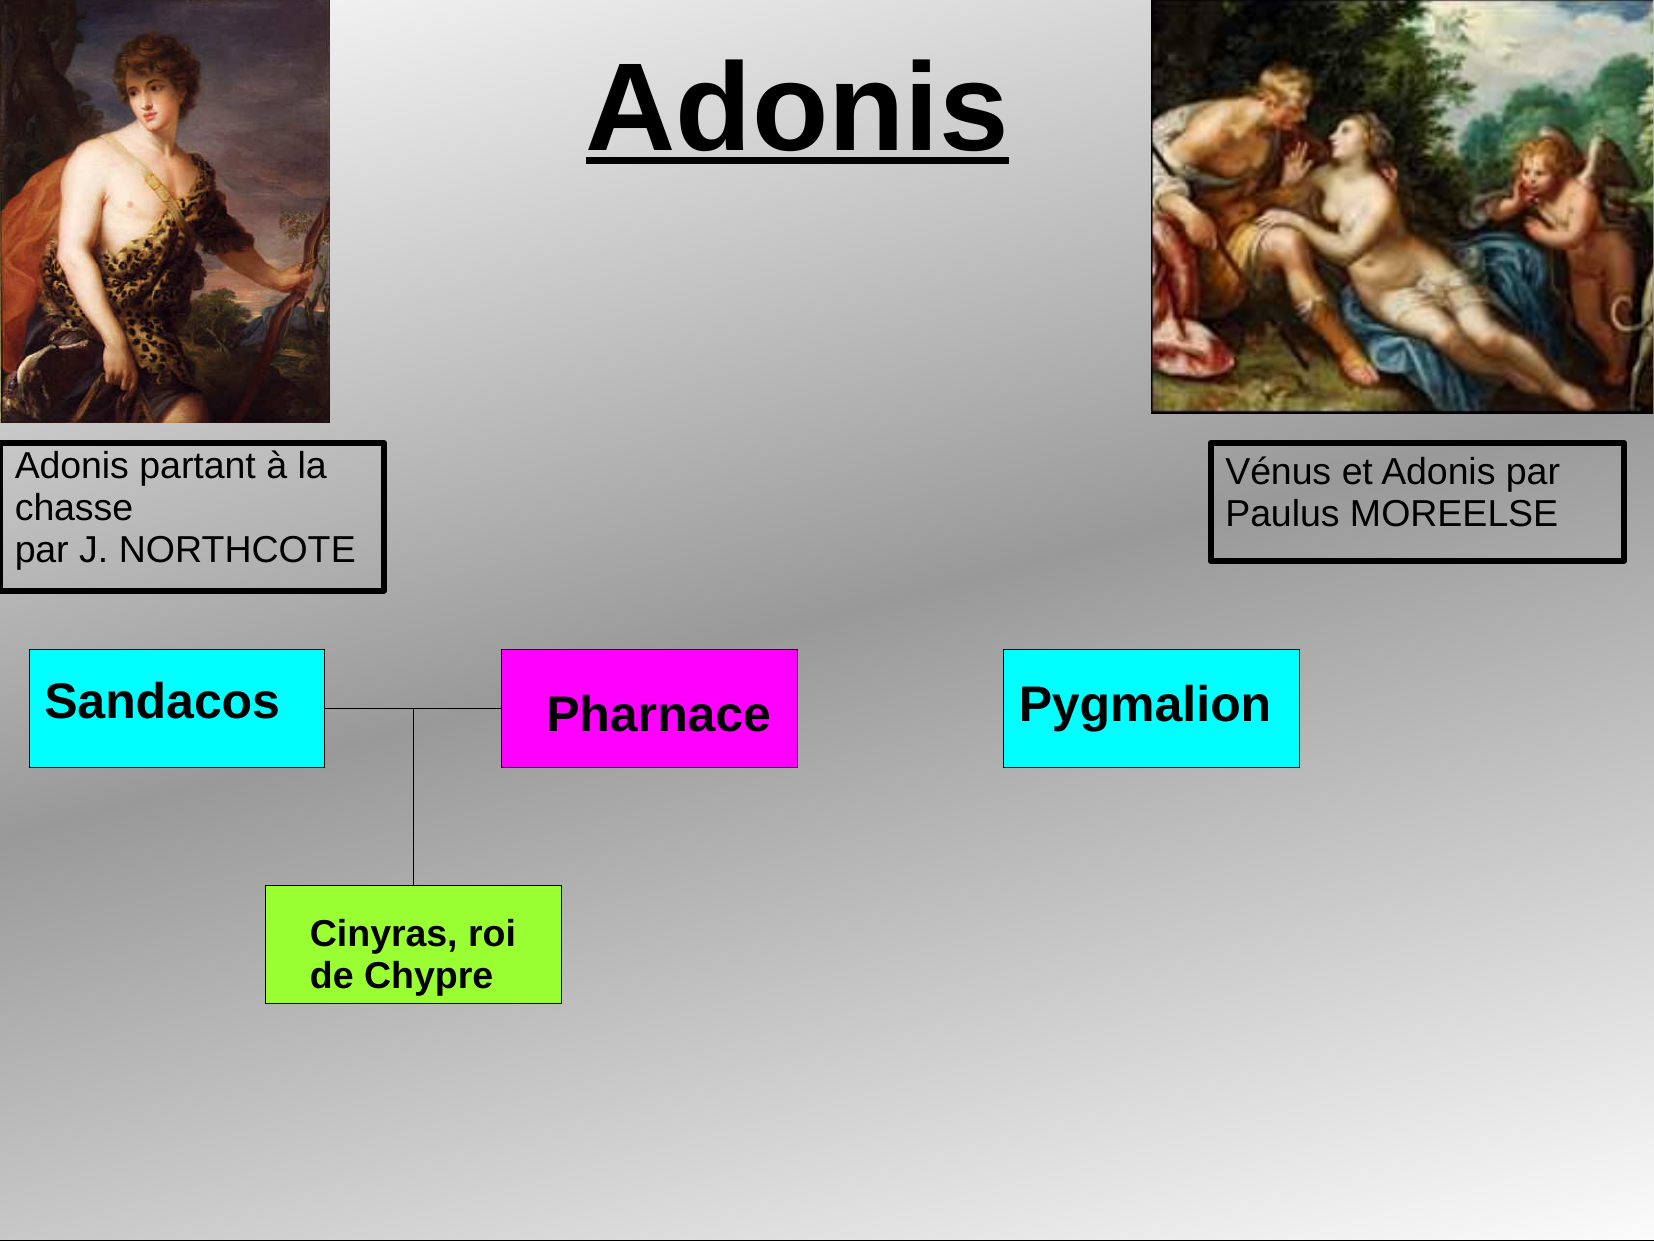

Adonis
Adonis partant à la chasse
par J. NORTHCOTE
Vénus et Adonis par
Paulus MOREELSE
Sandacos
Pygmalion
Pharnace
Cinyras, roi de Chypre